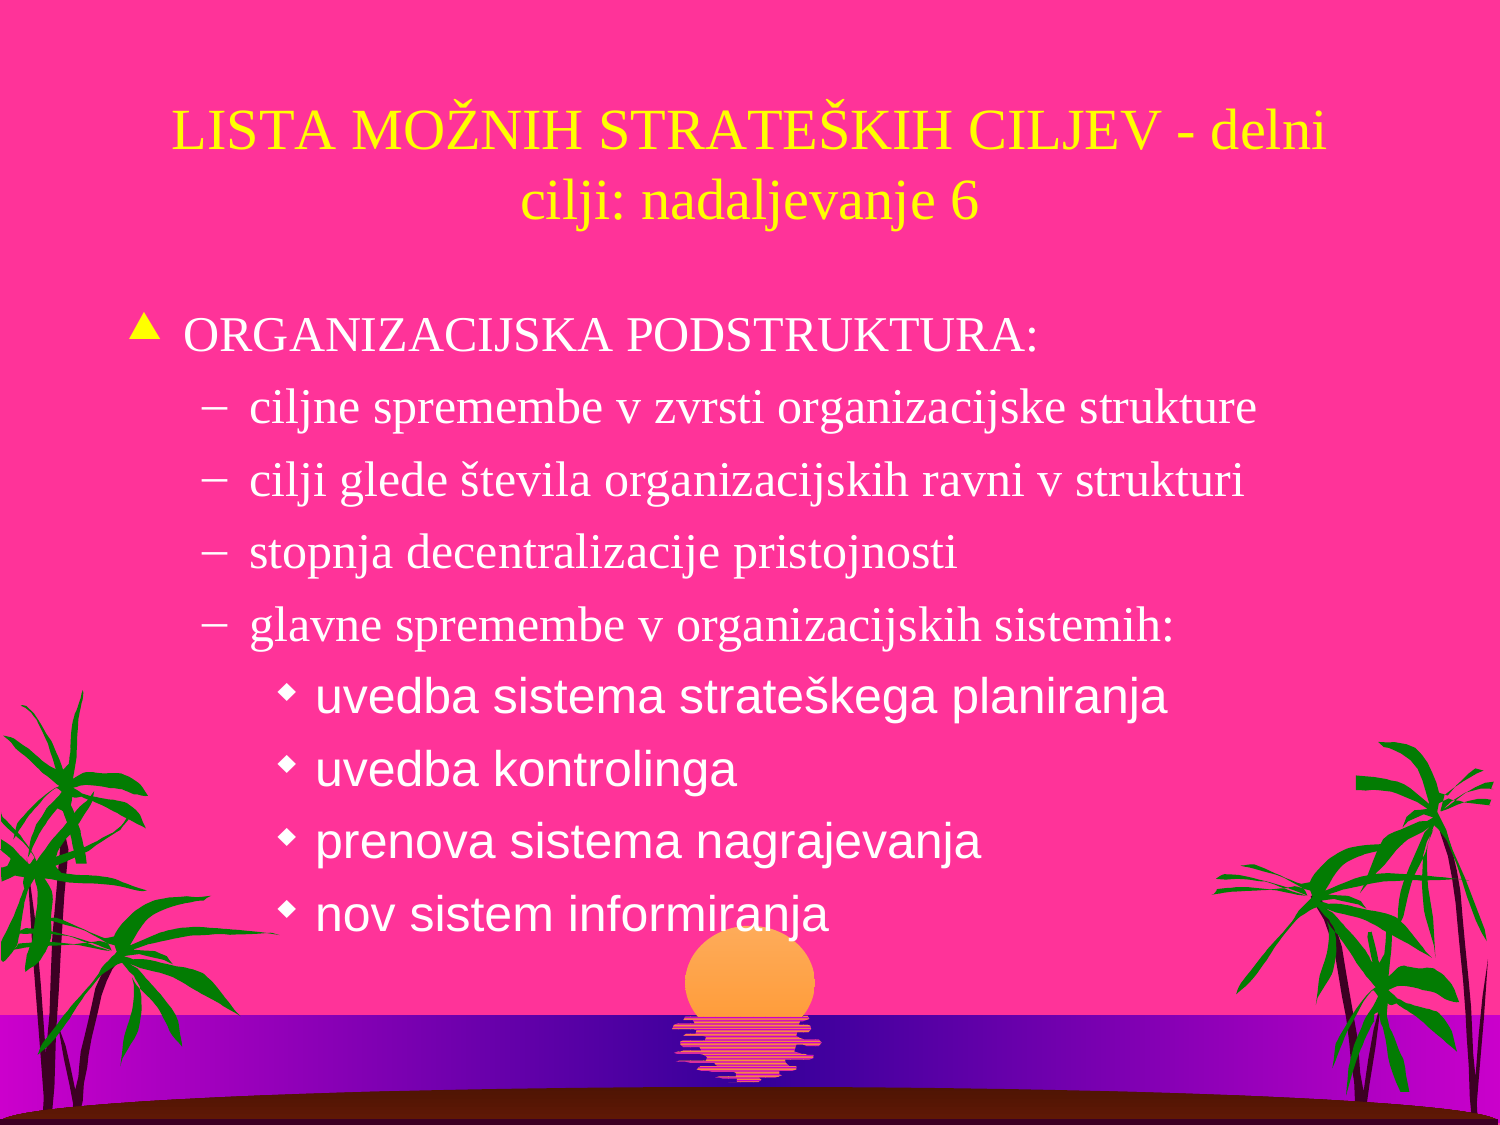

# LISTA MOŽNIH STRATEŠKIH CILJEV - delni cilji: nadaljevanje 6
ORGANIZACIJSKA PODSTRUKTURA:
ciljne spremembe v zvrsti organizacijske strukture
cilji glede števila organizacijskih ravni v strukturi
stopnja decentralizacije pristojnosti
glavne spremembe v organizacijskih sistemih:
uvedba sistema strateškega planiranja
uvedba kontrolinga
prenova sistema nagrajevanja
nov sistem informiranja